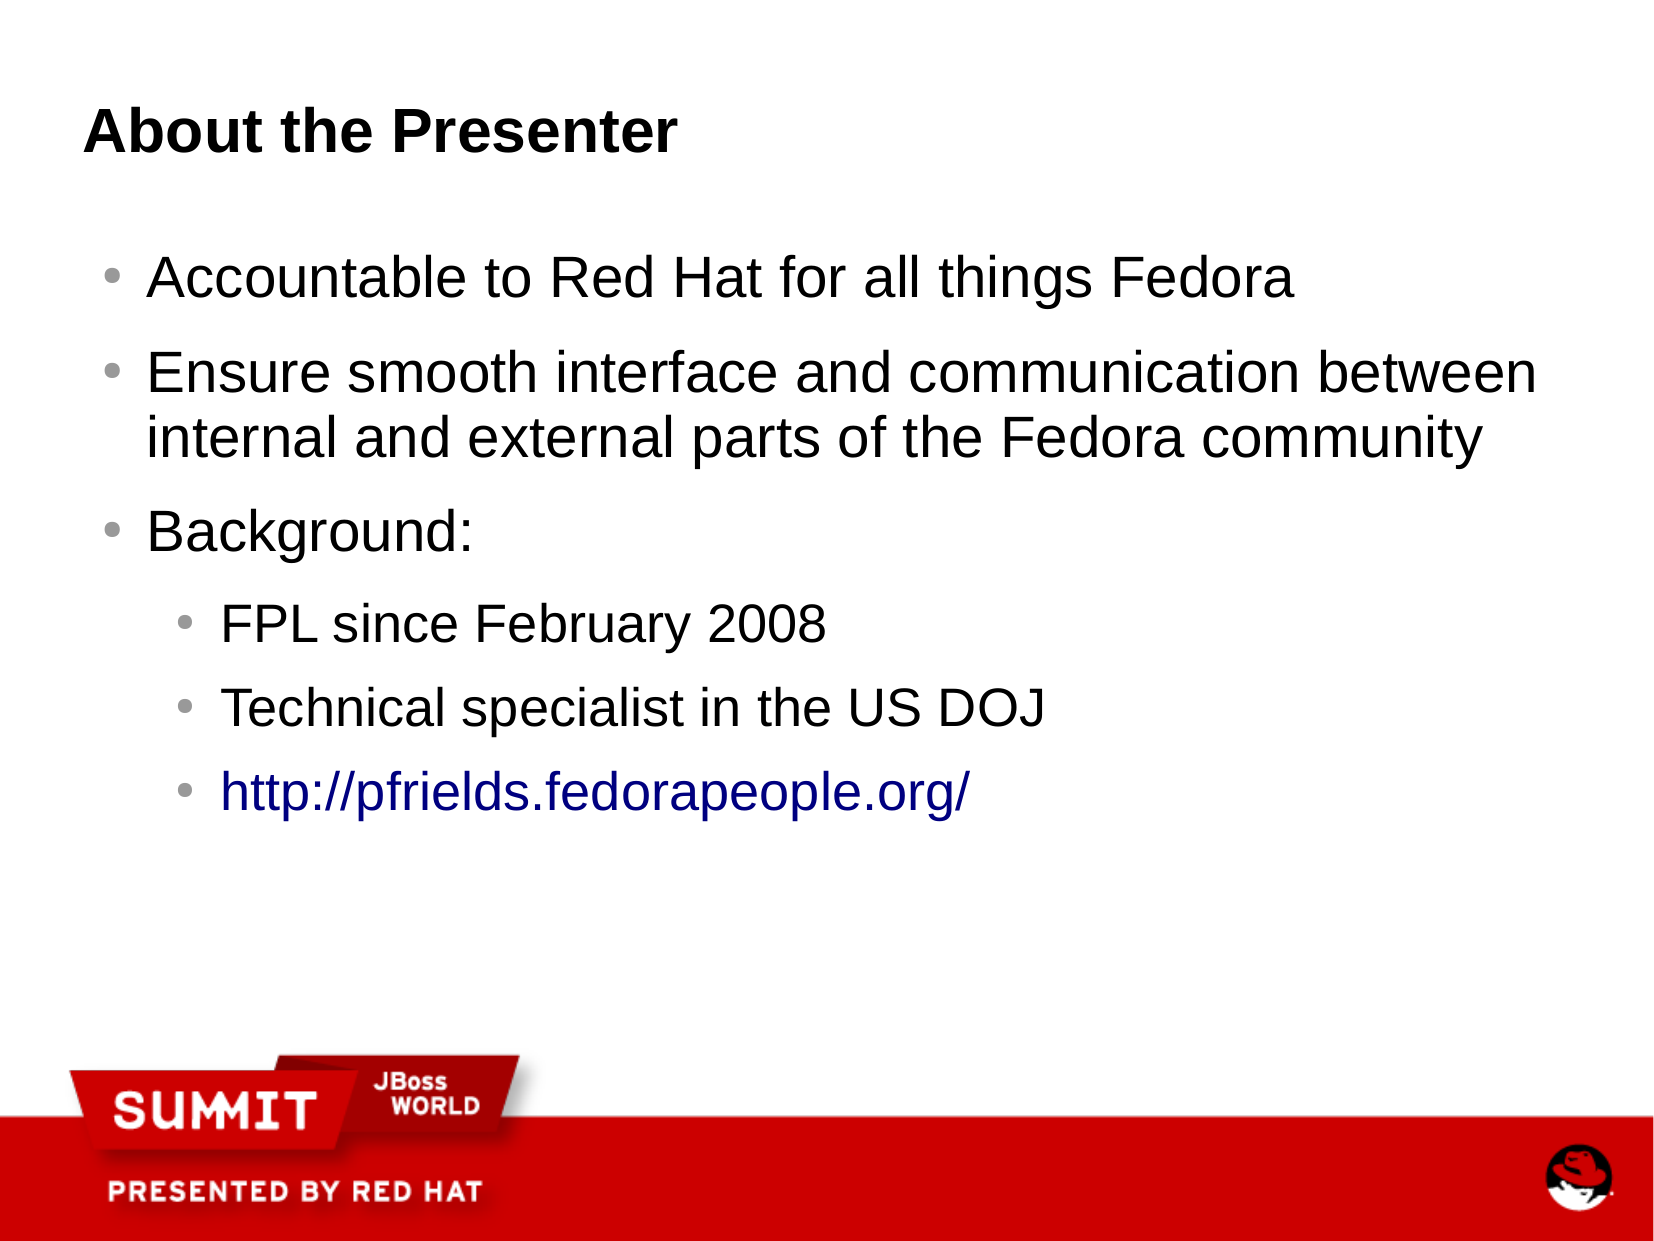

# About the Presenter
Accountable to Red Hat for all things Fedora
Ensure smooth interface and communication between internal and external parts of the Fedora community
Background:
FPL since February 2008
Technical specialist in the US DOJ
http://pfrields.fedorapeople.org/